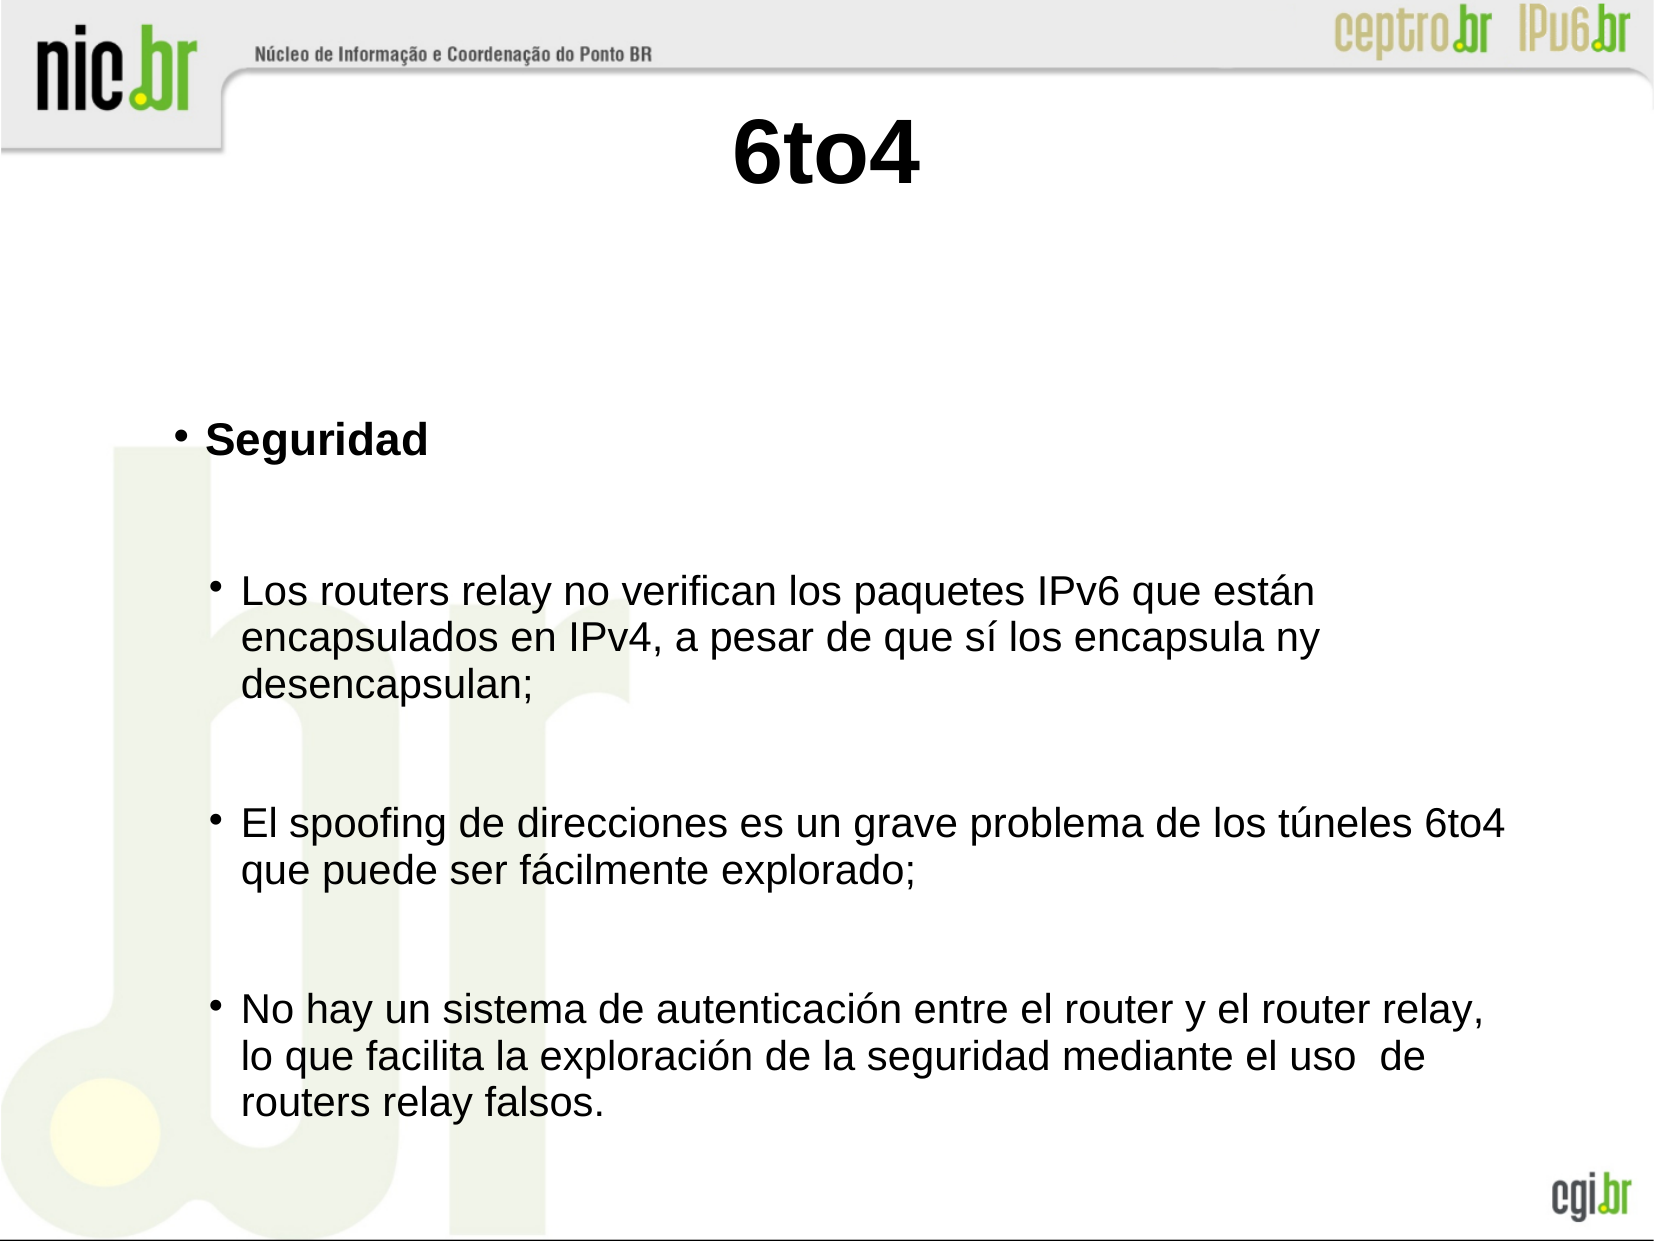

# 6to4
Seguridad
Los routers relay no verifican los paquetes IPv6 que están encapsulados en IPv4, a pesar de que sí los encapsula ny desencapsulan;
El spoofing de direcciones es un grave problema de los túneles 6to4 que puede ser fácilmente explorado;
No hay un sistema de autenticación entre el router y el router relay, lo que facilita la exploración de la seguridad mediante el uso de routers relay falsos.